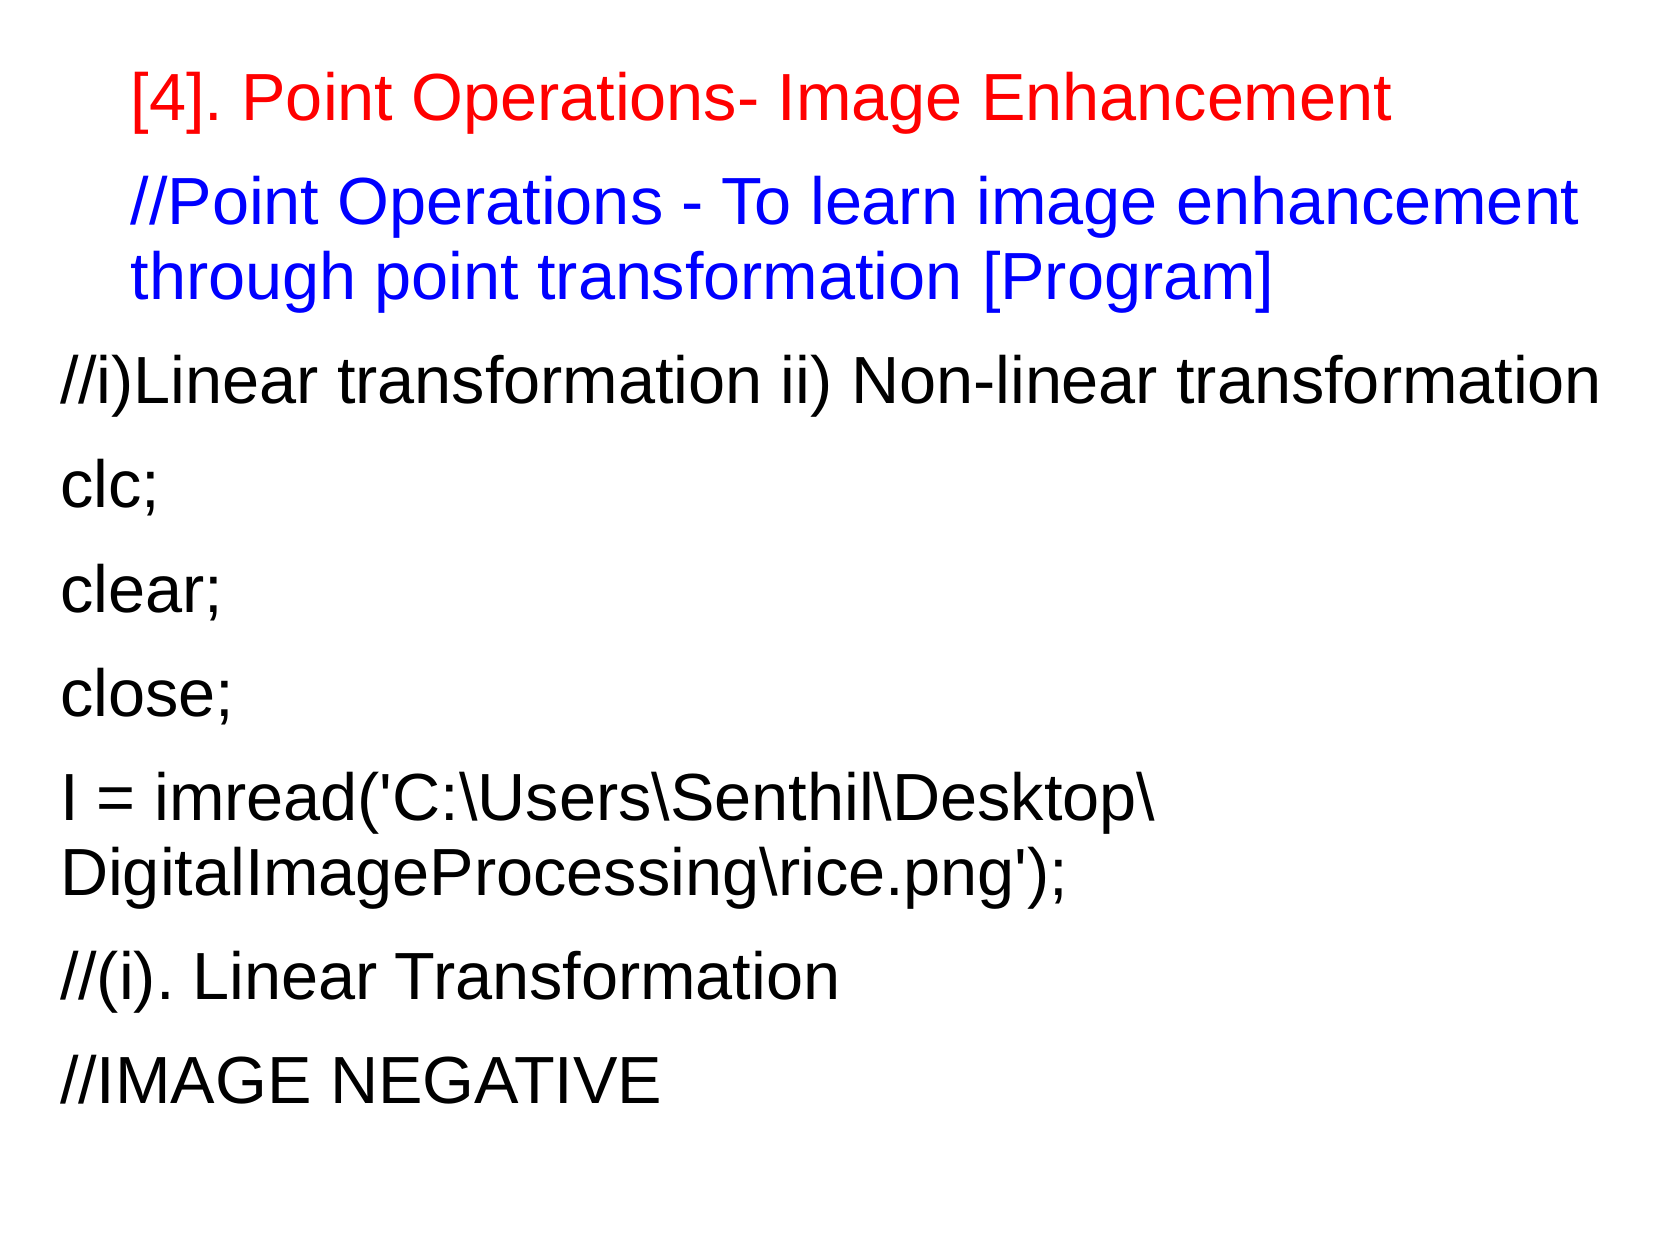

# [4]. Point Operations- Image Enhancement
//Point Operations - To learn image enhancement through point transformation [Program]
//i)Linear transformation ii) Non-linear transformation
clc;
clear;
close;
I = imread('C:\Users\Senthil\Desktop\DigitalImageProcessing\rice.png');
//(i). Linear Transformation
//IMAGE NEGATIVE